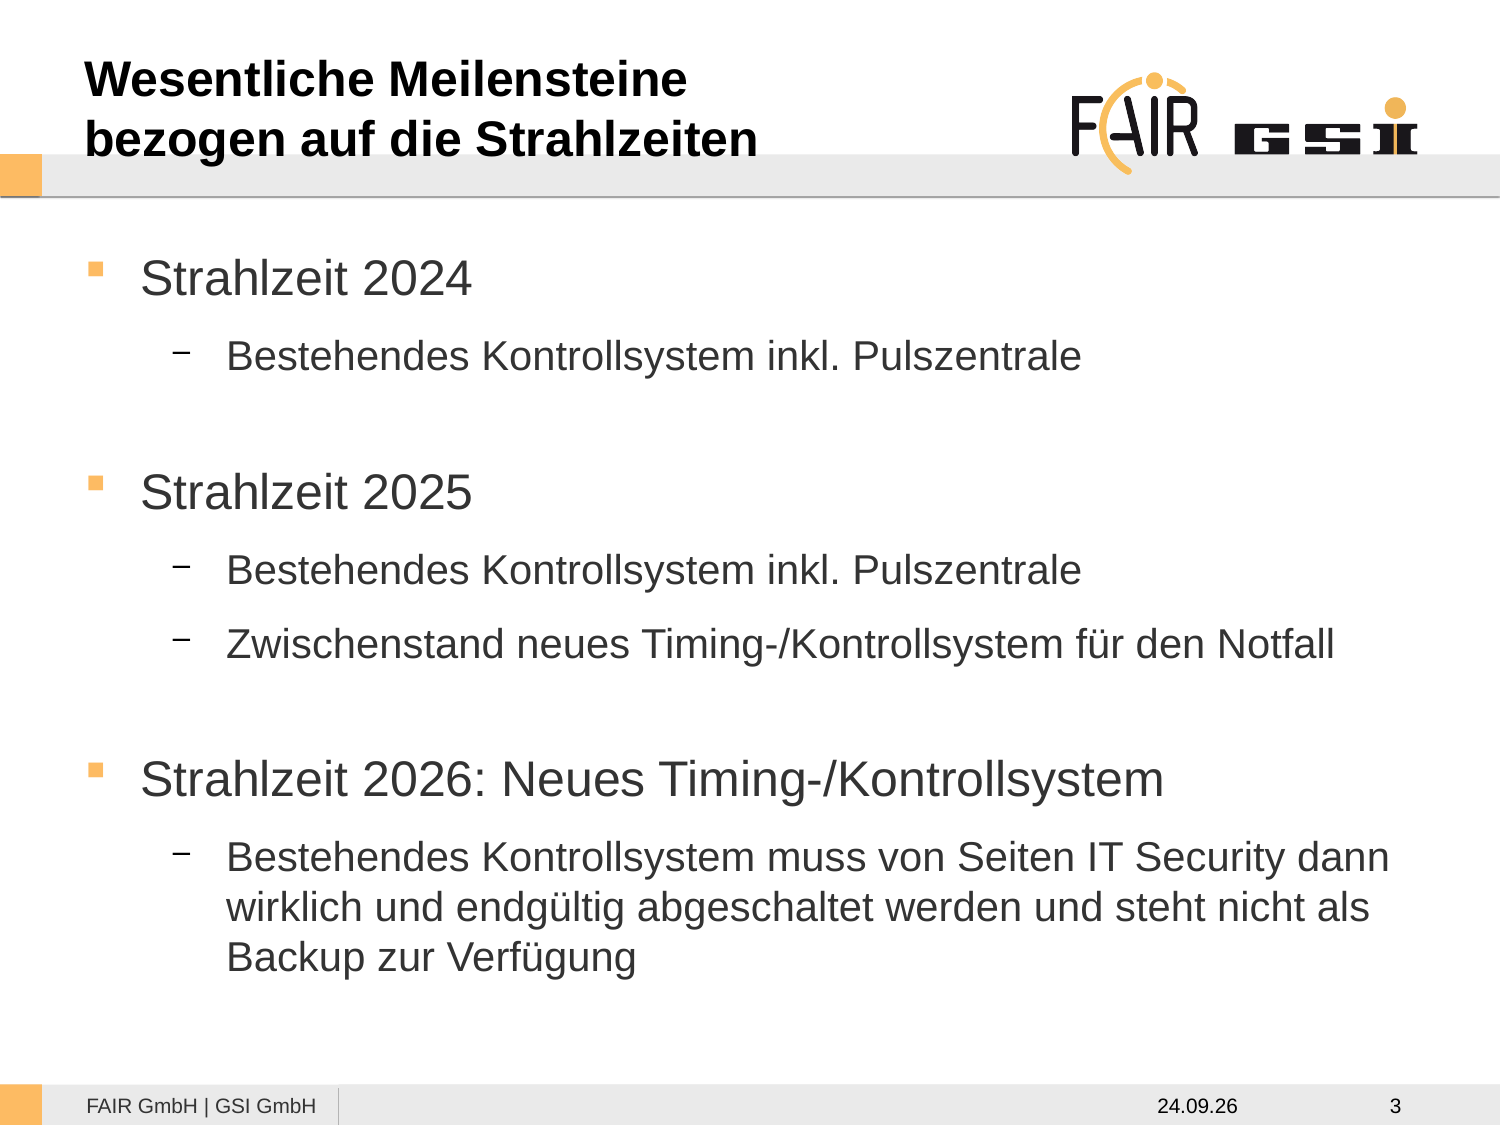

# Wesentliche Meilensteine bezogen auf die Strahlzeiten
Strahlzeit 2024
Bestehendes Kontrollsystem inkl. Pulszentrale
Strahlzeit 2025
Bestehendes Kontrollsystem inkl. Pulszentrale
Zwischenstand neues Timing-/Kontrollsystem für den Notfall
Strahlzeit 2026: Neues Timing-/Kontrollsystem
Bestehendes Kontrollsystem muss von Seiten IT Security dann wirklich und endgültig abgeschaltet werden und steht nicht als Backup zur Verfügung